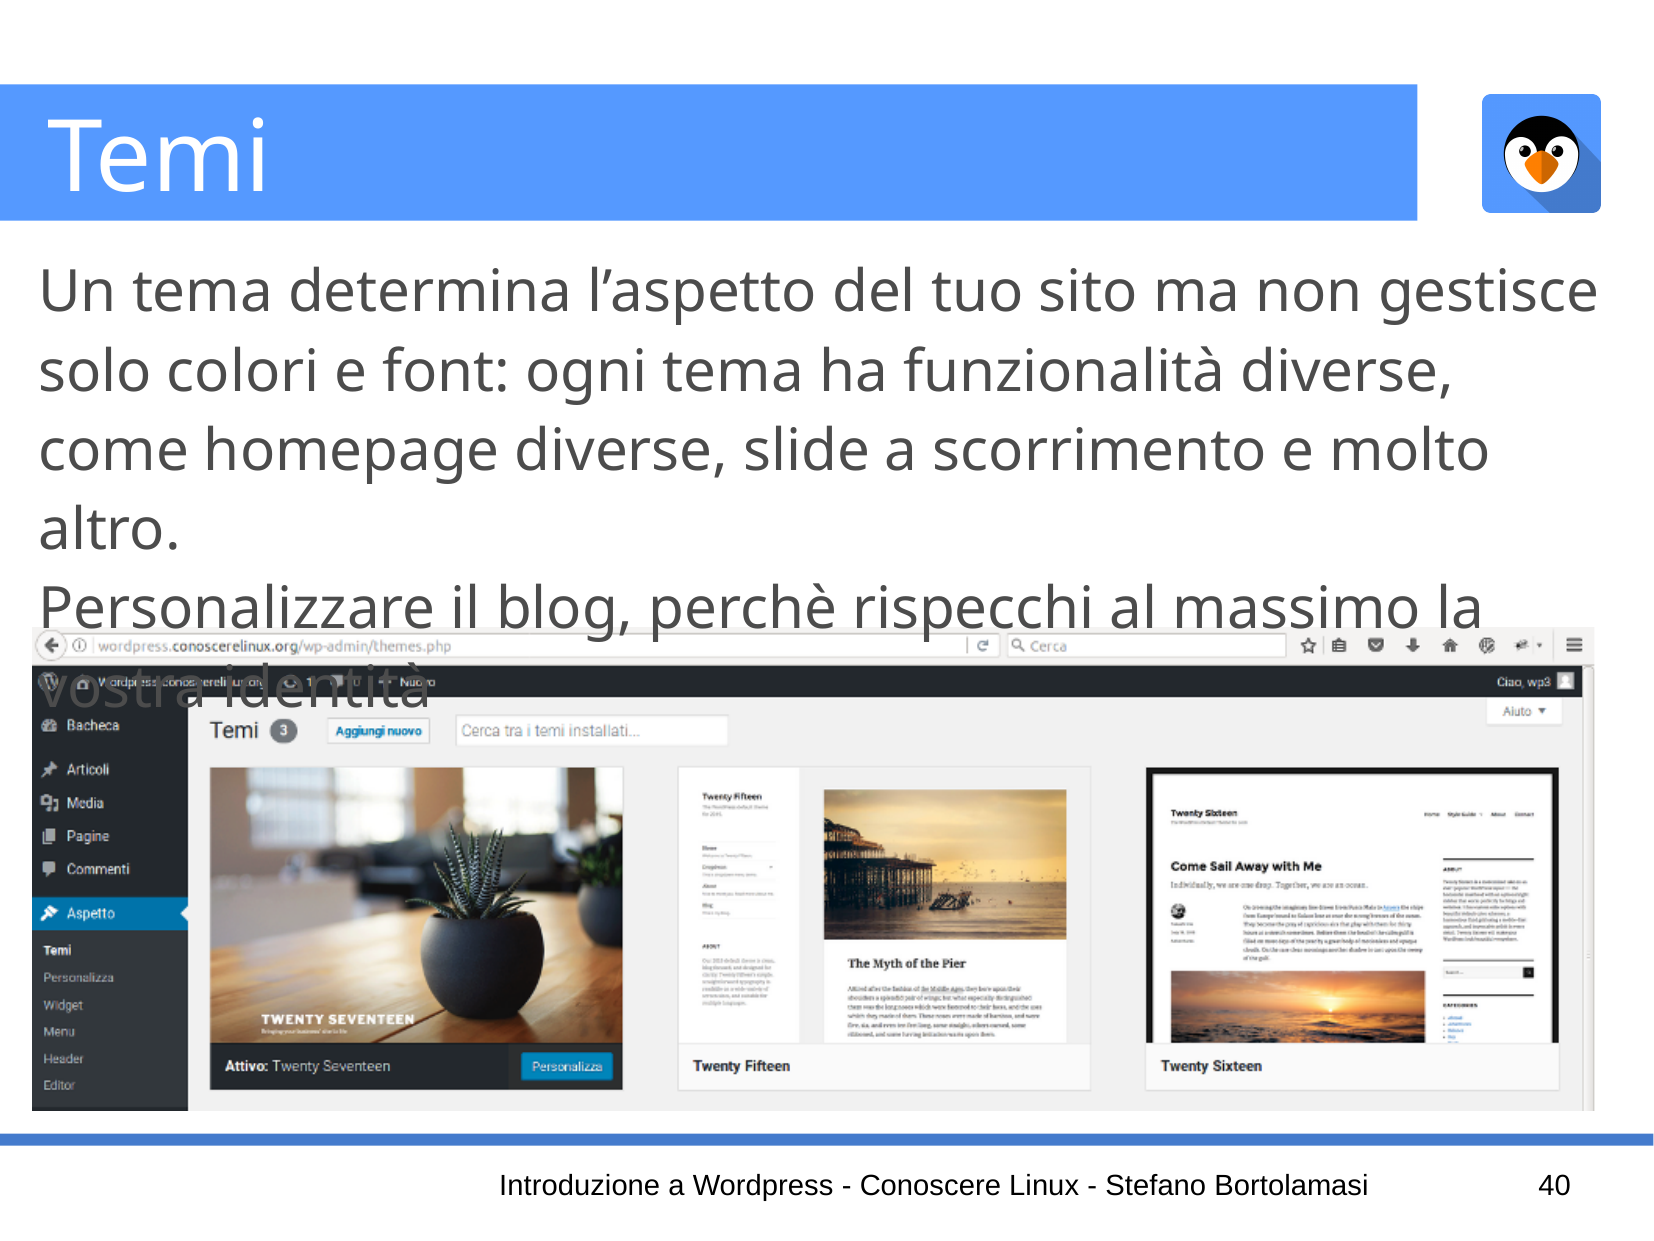

# Temi
Un tema determina l’aspetto del tuo sito ma non gestisce solo colori e font: ogni tema ha funzionalità diverse, come homepage diverse, slide a scorrimento e molto altro.
Personalizzare il blog, perchè rispecchi al massimo la vostra identità
Introduzione a Wordpress - Conoscere Linux - Stefano Bortolamasi
40